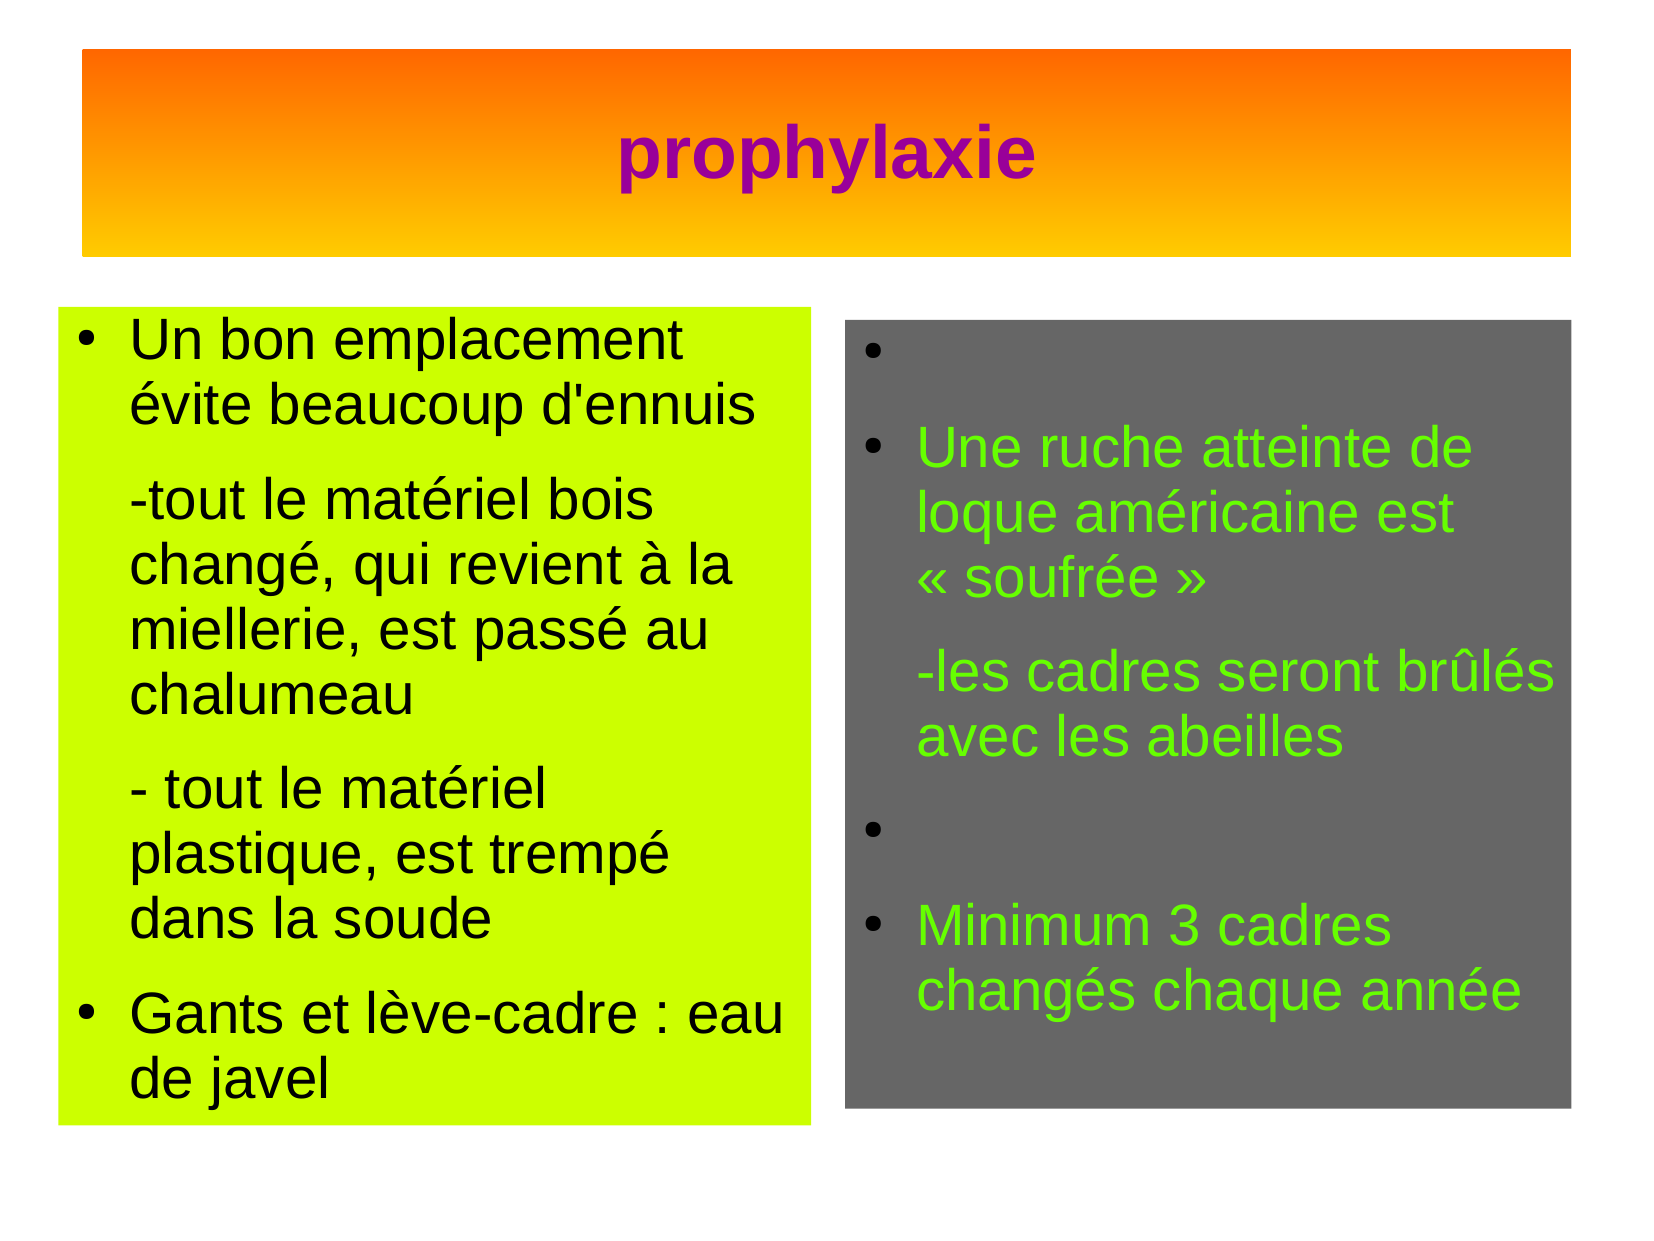

# prophylaxie
Un bon emplacement évite beaucoup d'ennuis
-tout le matériel bois changé, qui revient à la miellerie, est passé au chalumeau
- tout le matériel plastique, est trempé dans la soude
Gants et lève-cadre : eau de javel
Une ruche atteinte de loque américaine est « soufrée »
-les cadres seront brûlés avec les abeilles
Minimum 3 cadres changés chaque année